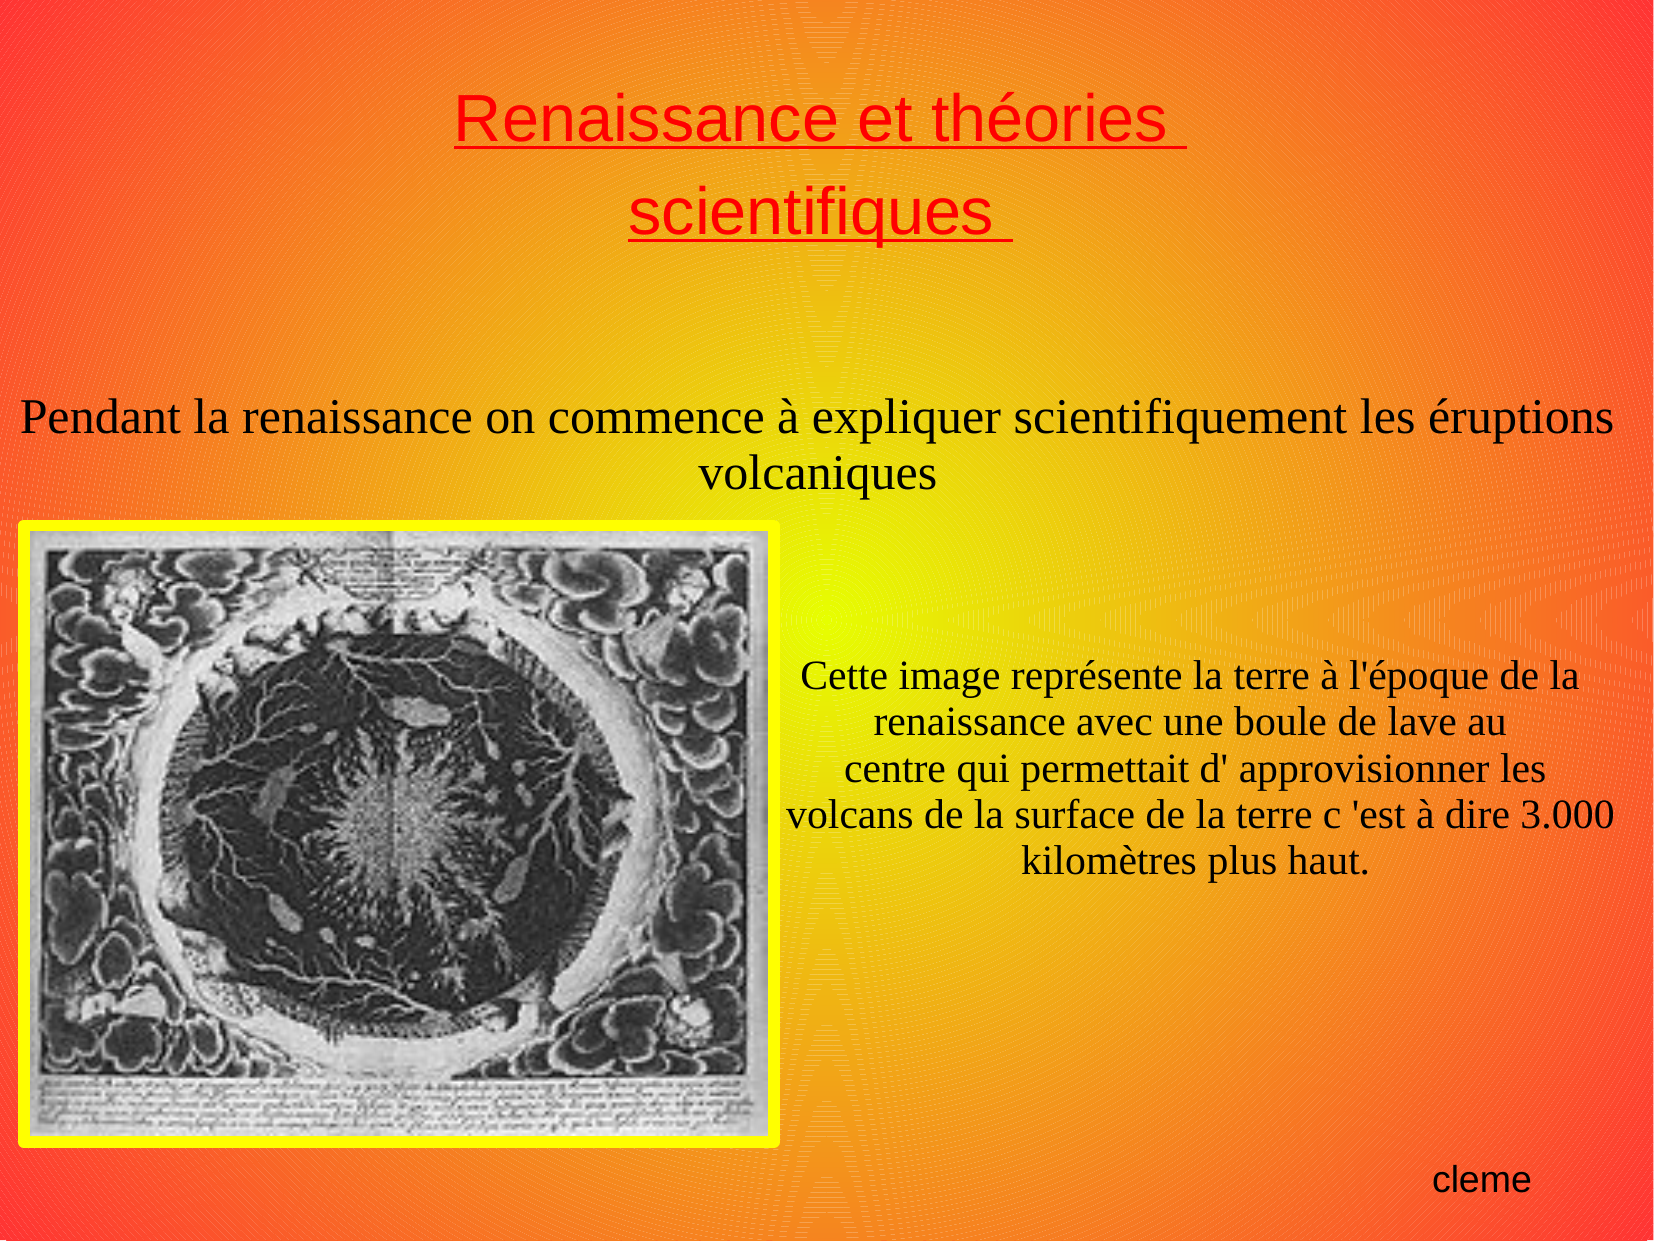

Renaissance et théories
scientifiques
Pendant la renaissance on commence à expliquer scientifiquement les éruptions volcaniques
Cette image représente la terre à l'époque de la renaissance avec une boule de lave au
centre qui permettait d' approvisionner les
 volcans de la surface de la terre c 'est à dire 3.000 kilomètres plus haut.
cleme